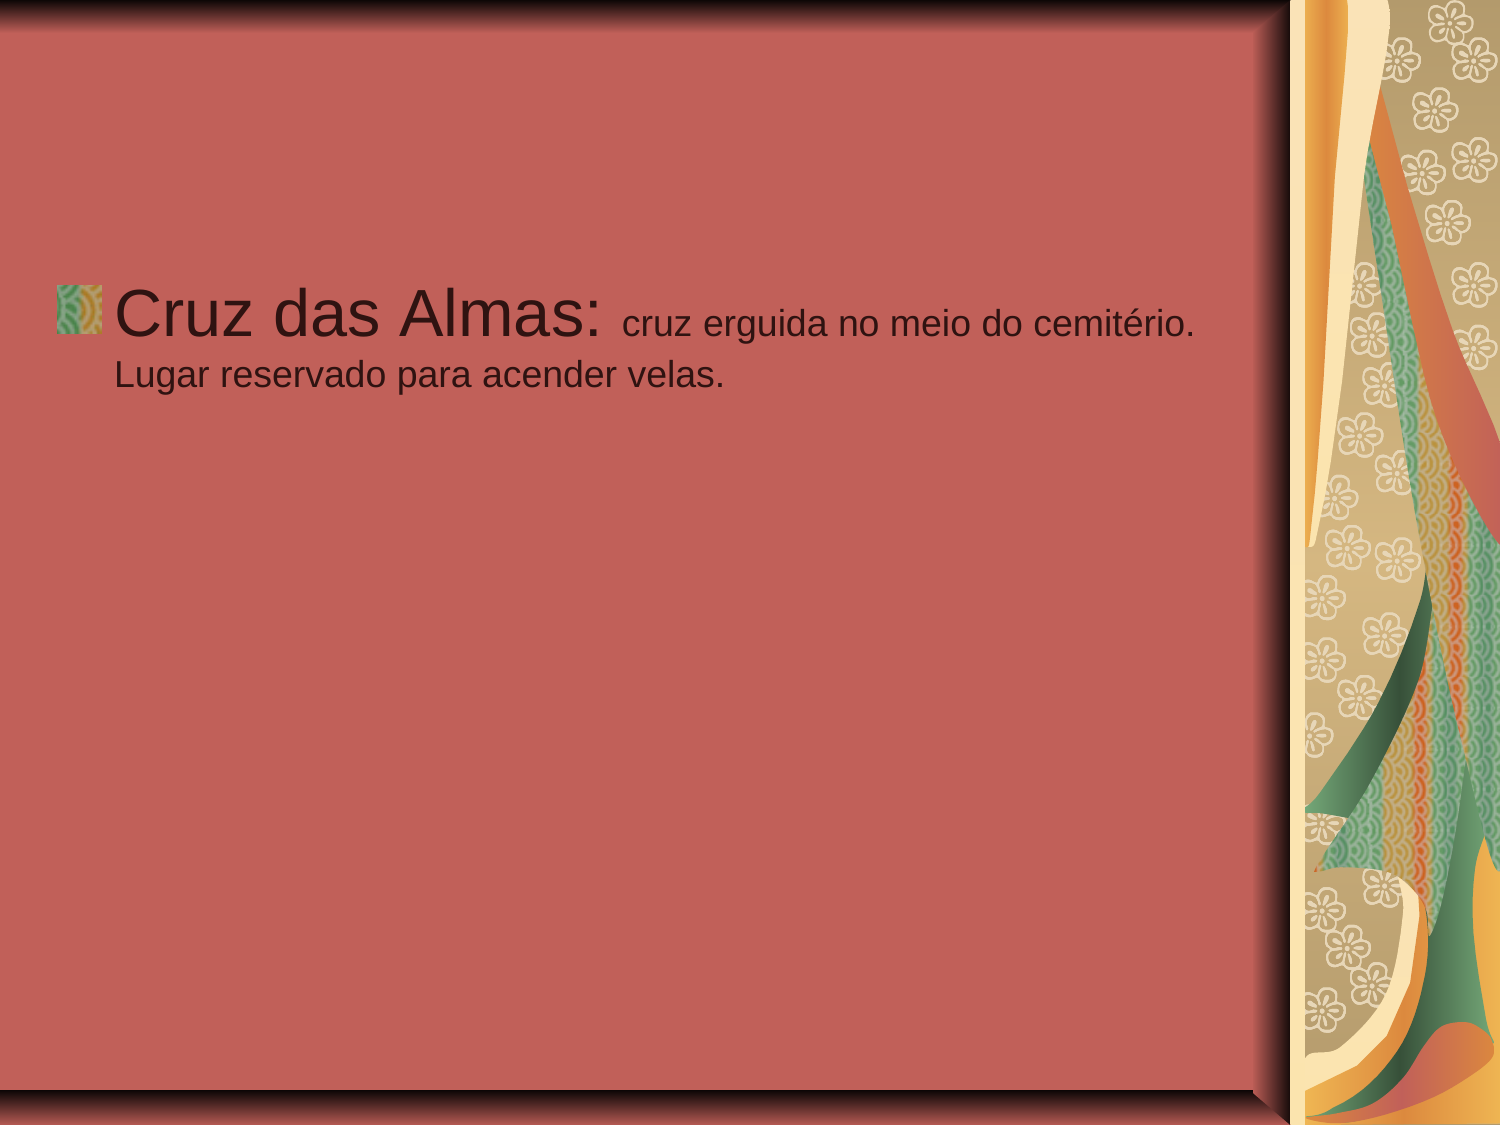

#
Cruz das Almas: cruz erguida no meio do cemitério. Lugar reservado para acender velas.